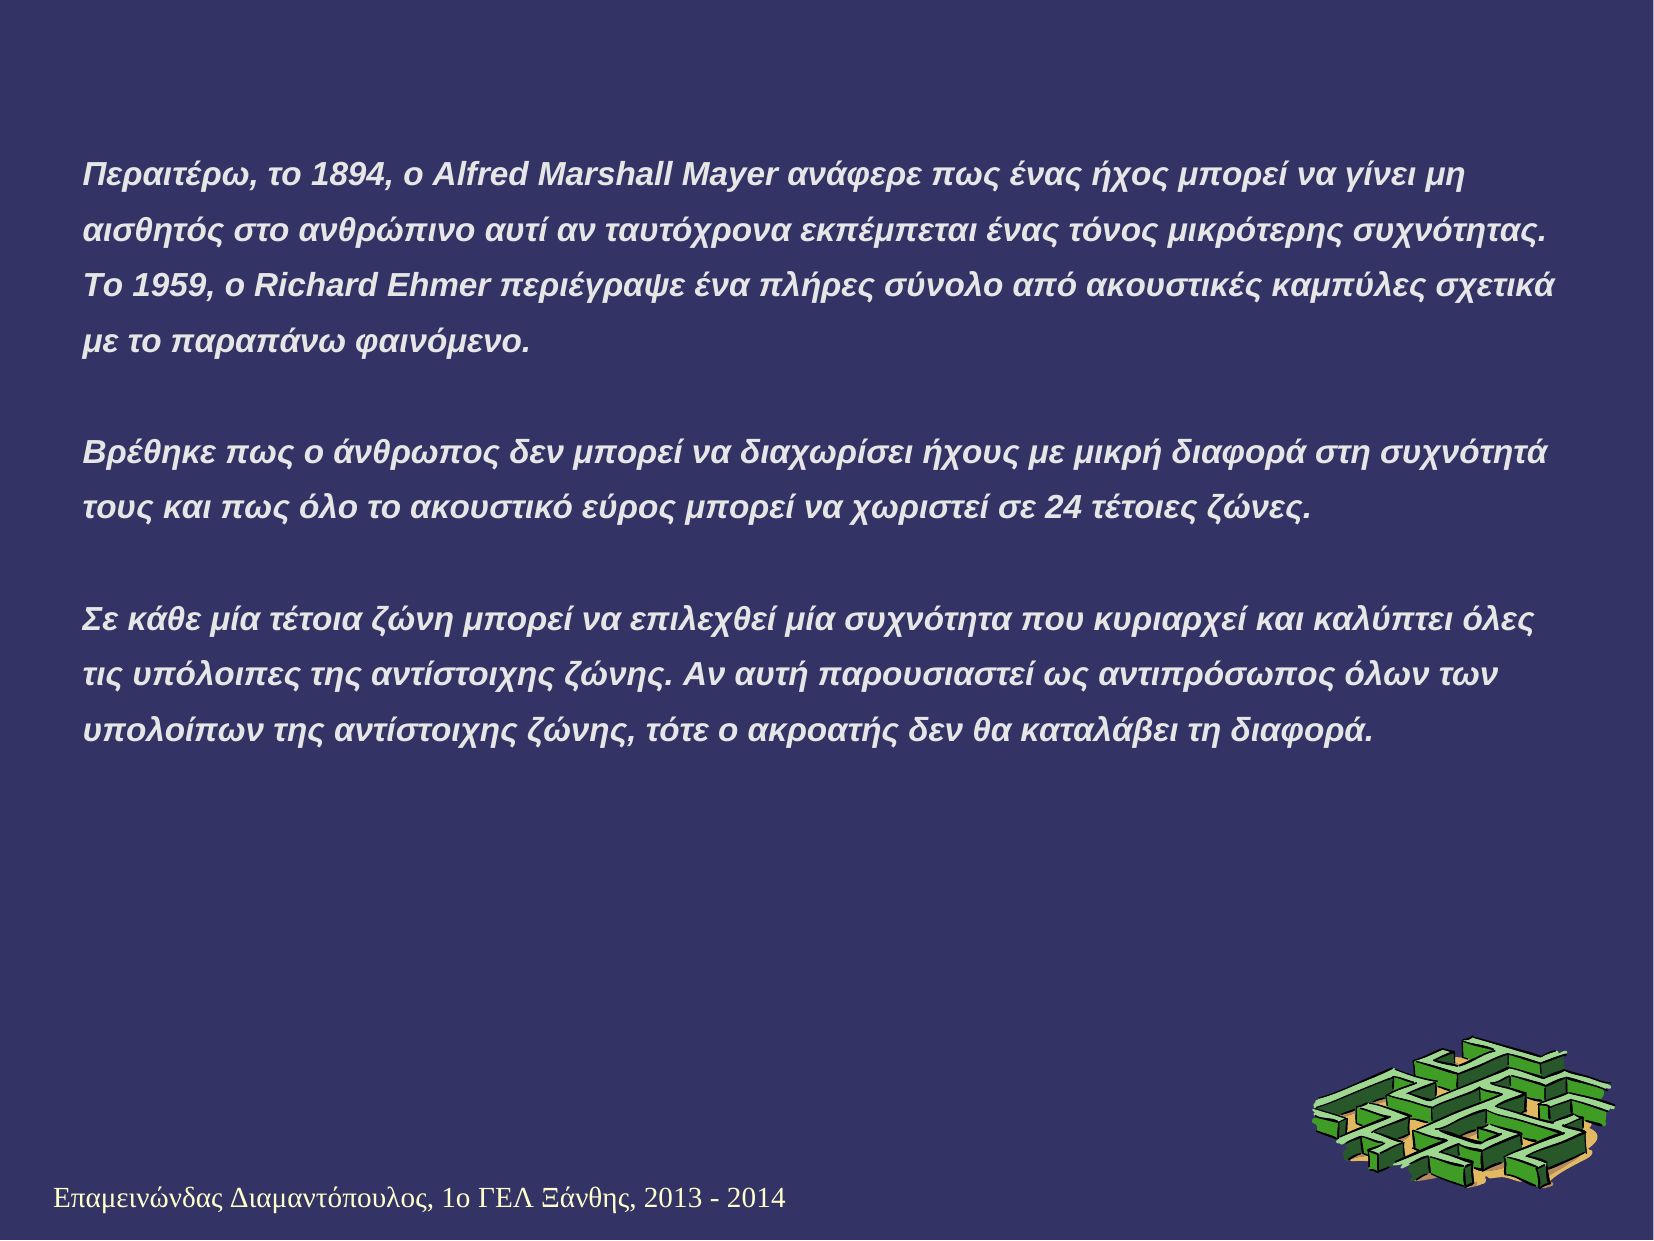

# Περαιτέρω, το 1894, ο Alfred Marshall Mayer ανάφερε πως ένας ήχος μπορεί να γίνει μη αισθητός στο ανθρώπινο αυτί αν ταυτόχρονα εκπέμπεται ένας τόνος μικρότερης συχνότητας. Το 1959, ο Richard Ehmer περιέγραψε ένα πλήρες σύνολο από ακουστικές καμπύλες σχετικά με το παραπάνω φαινόμενο. Βρέθηκε πως ο άνθρωπος δεν μπορεί να διαχωρίσει ήχους με μικρή διαφορά στη συχνότητά τους και πως όλο το ακουστικό εύρος μπορεί να χωριστεί σε 24 τέτοιες ζώνες. Σε κάθε μία τέτοια ζώνη μπορεί να επιλεχθεί μία συχνότητα που κυριαρχεί και καλύπτει όλες τις υπόλοιπες της αντίστοιχης ζώνης. Αν αυτή παρουσιαστεί ως αντιπρόσωπος όλων των υπολοίπων της αντίστοιχης ζώνης, τότε ο ακροατής δεν θα καταλάβει τη διαφορά.